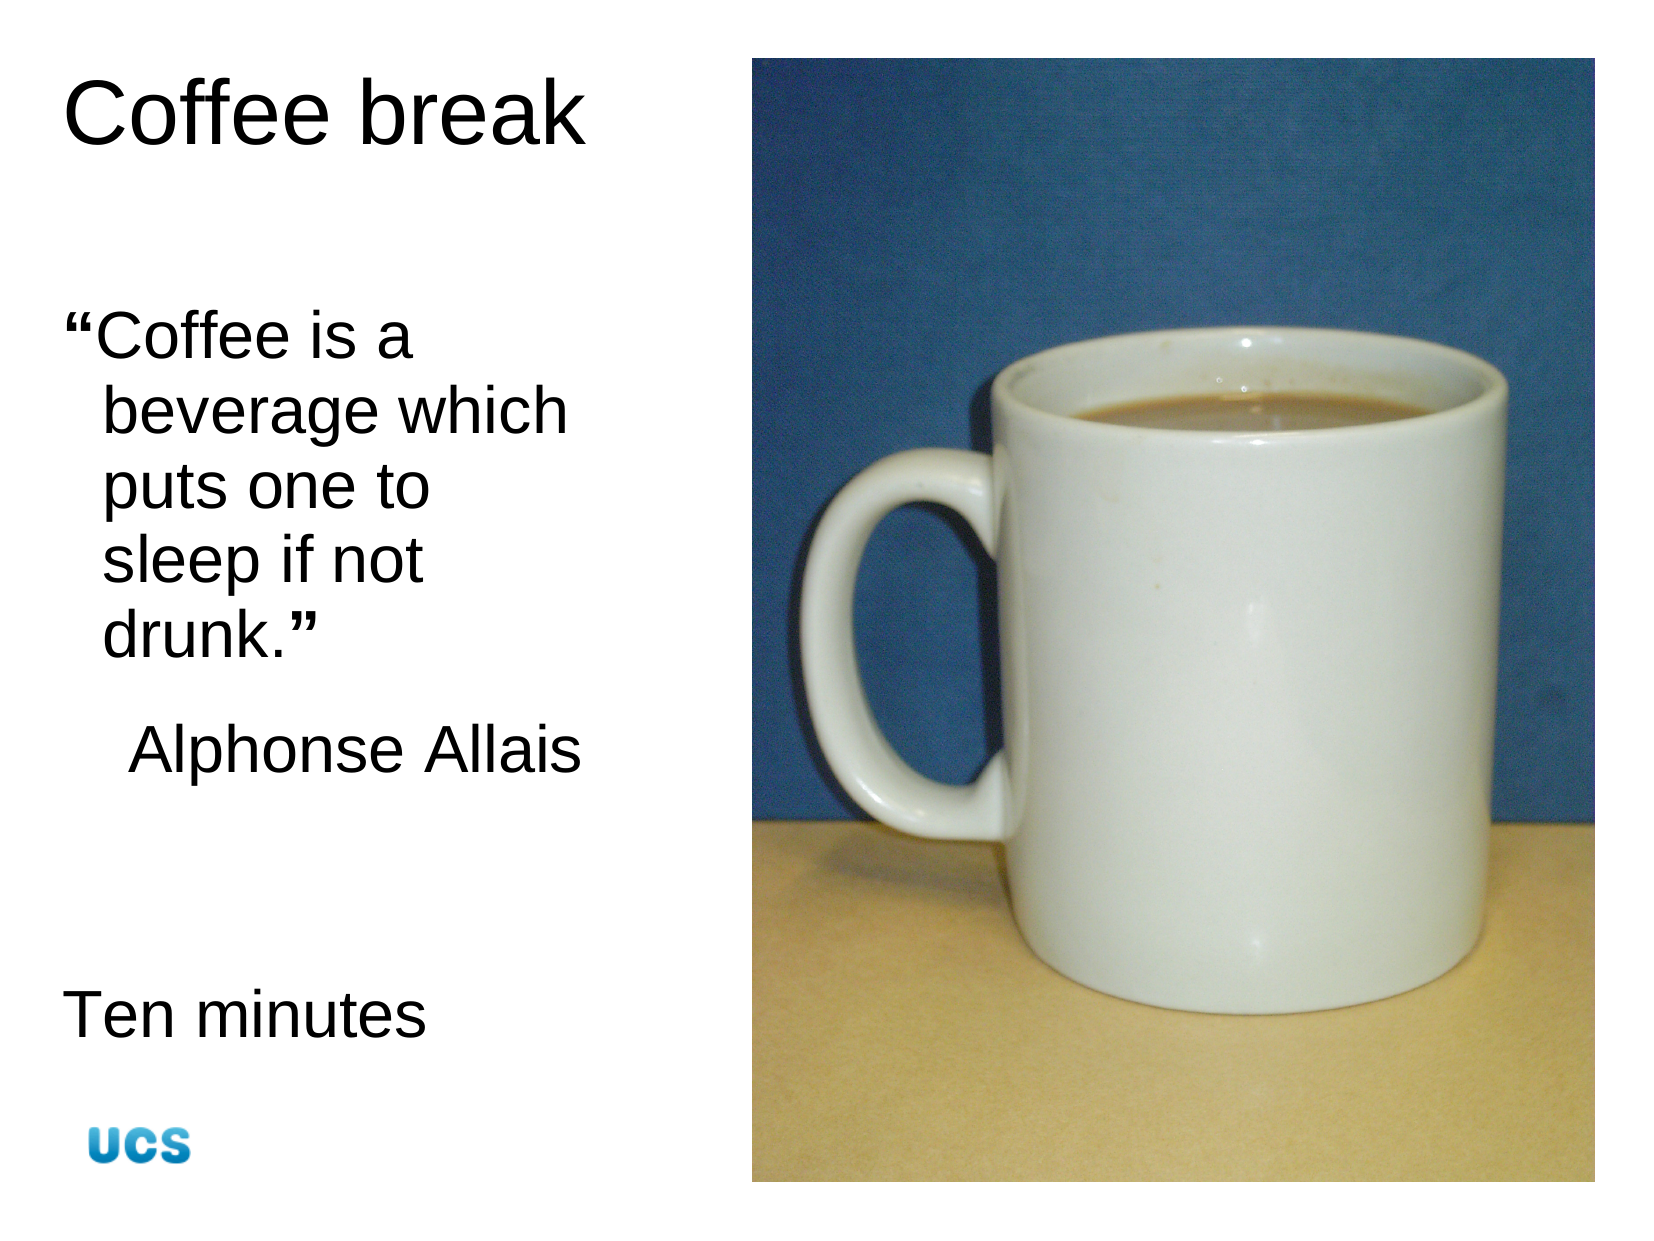

Coffee break
“Coffee is a
	beverage which
	puts one to
	sleep if not
	drunk.”
Alphonse Allais
Ten minutes
67